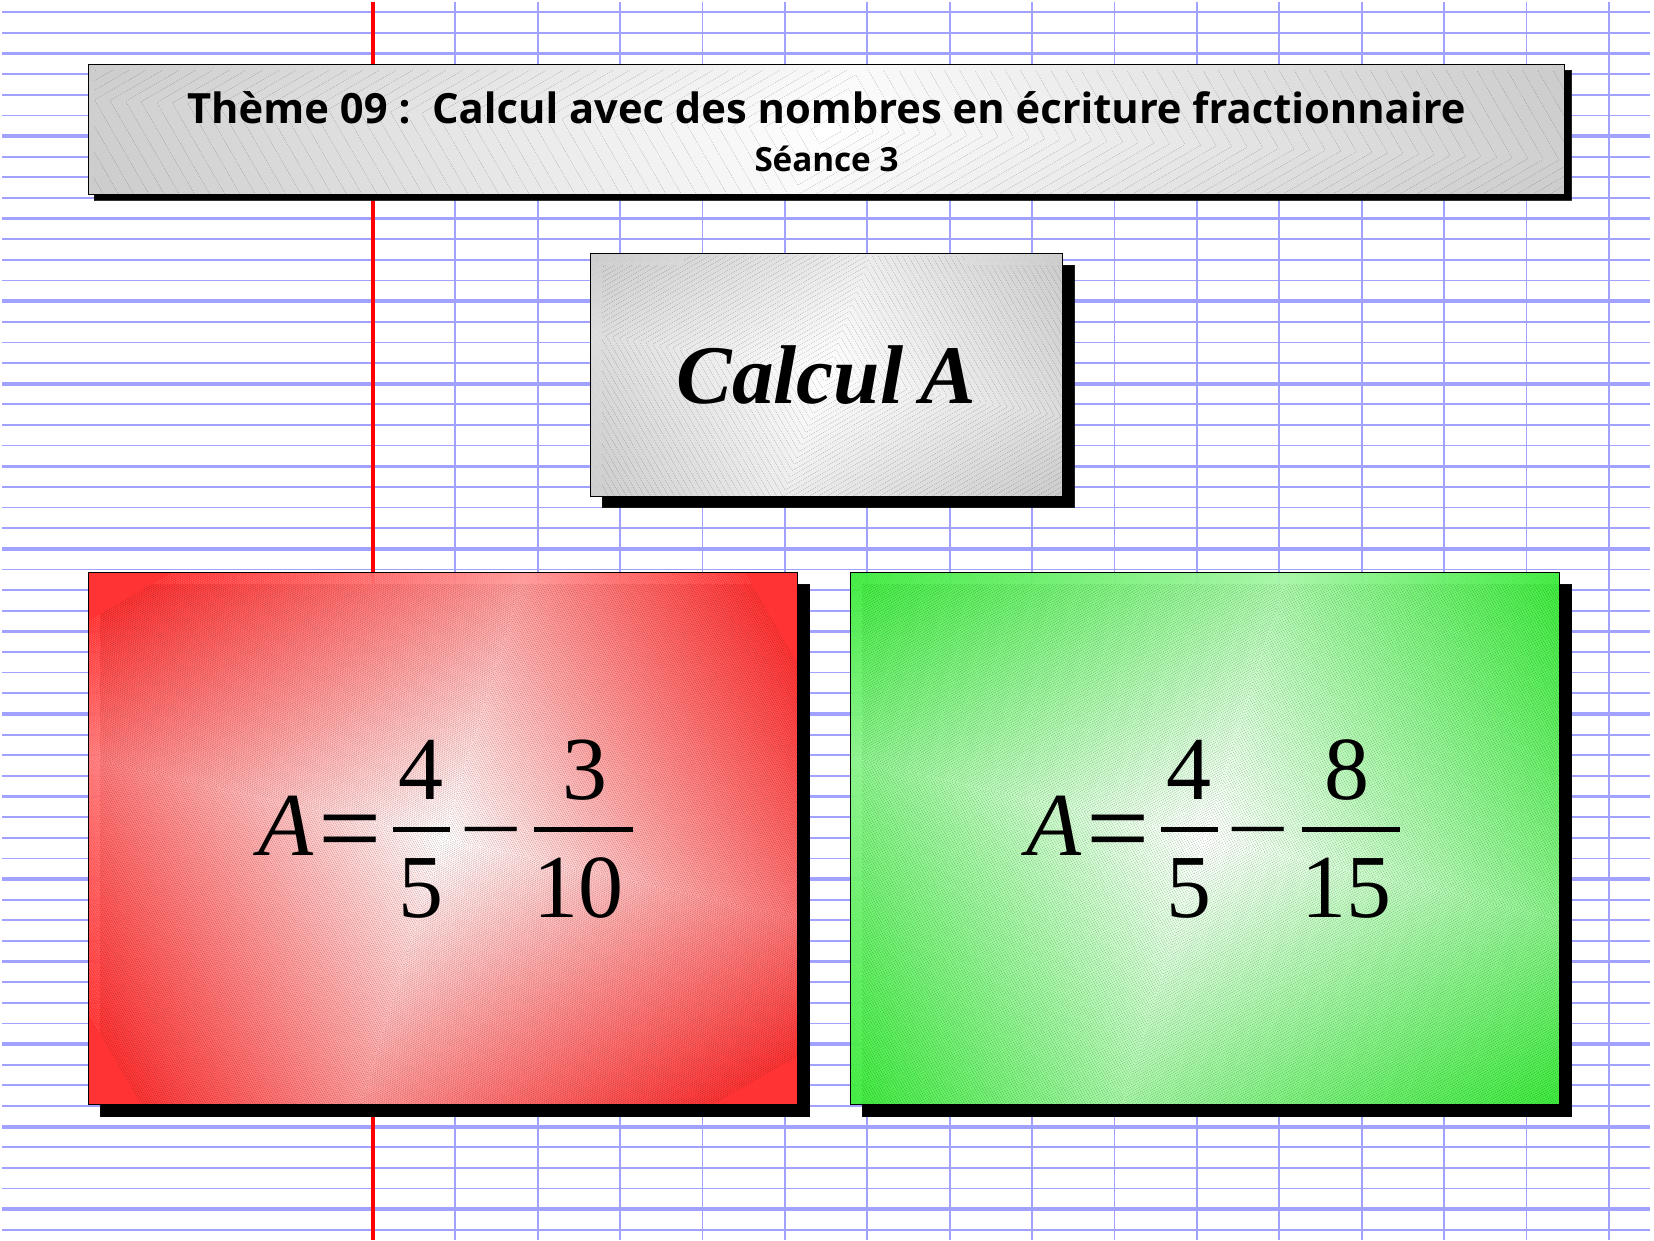

Thème 09 : Calcul avec des nombres en écriture fractionnaire
Séance 3
Calcul A
10
11
12
13
14
15
9
0
1
2
3
4
5
6
7
8